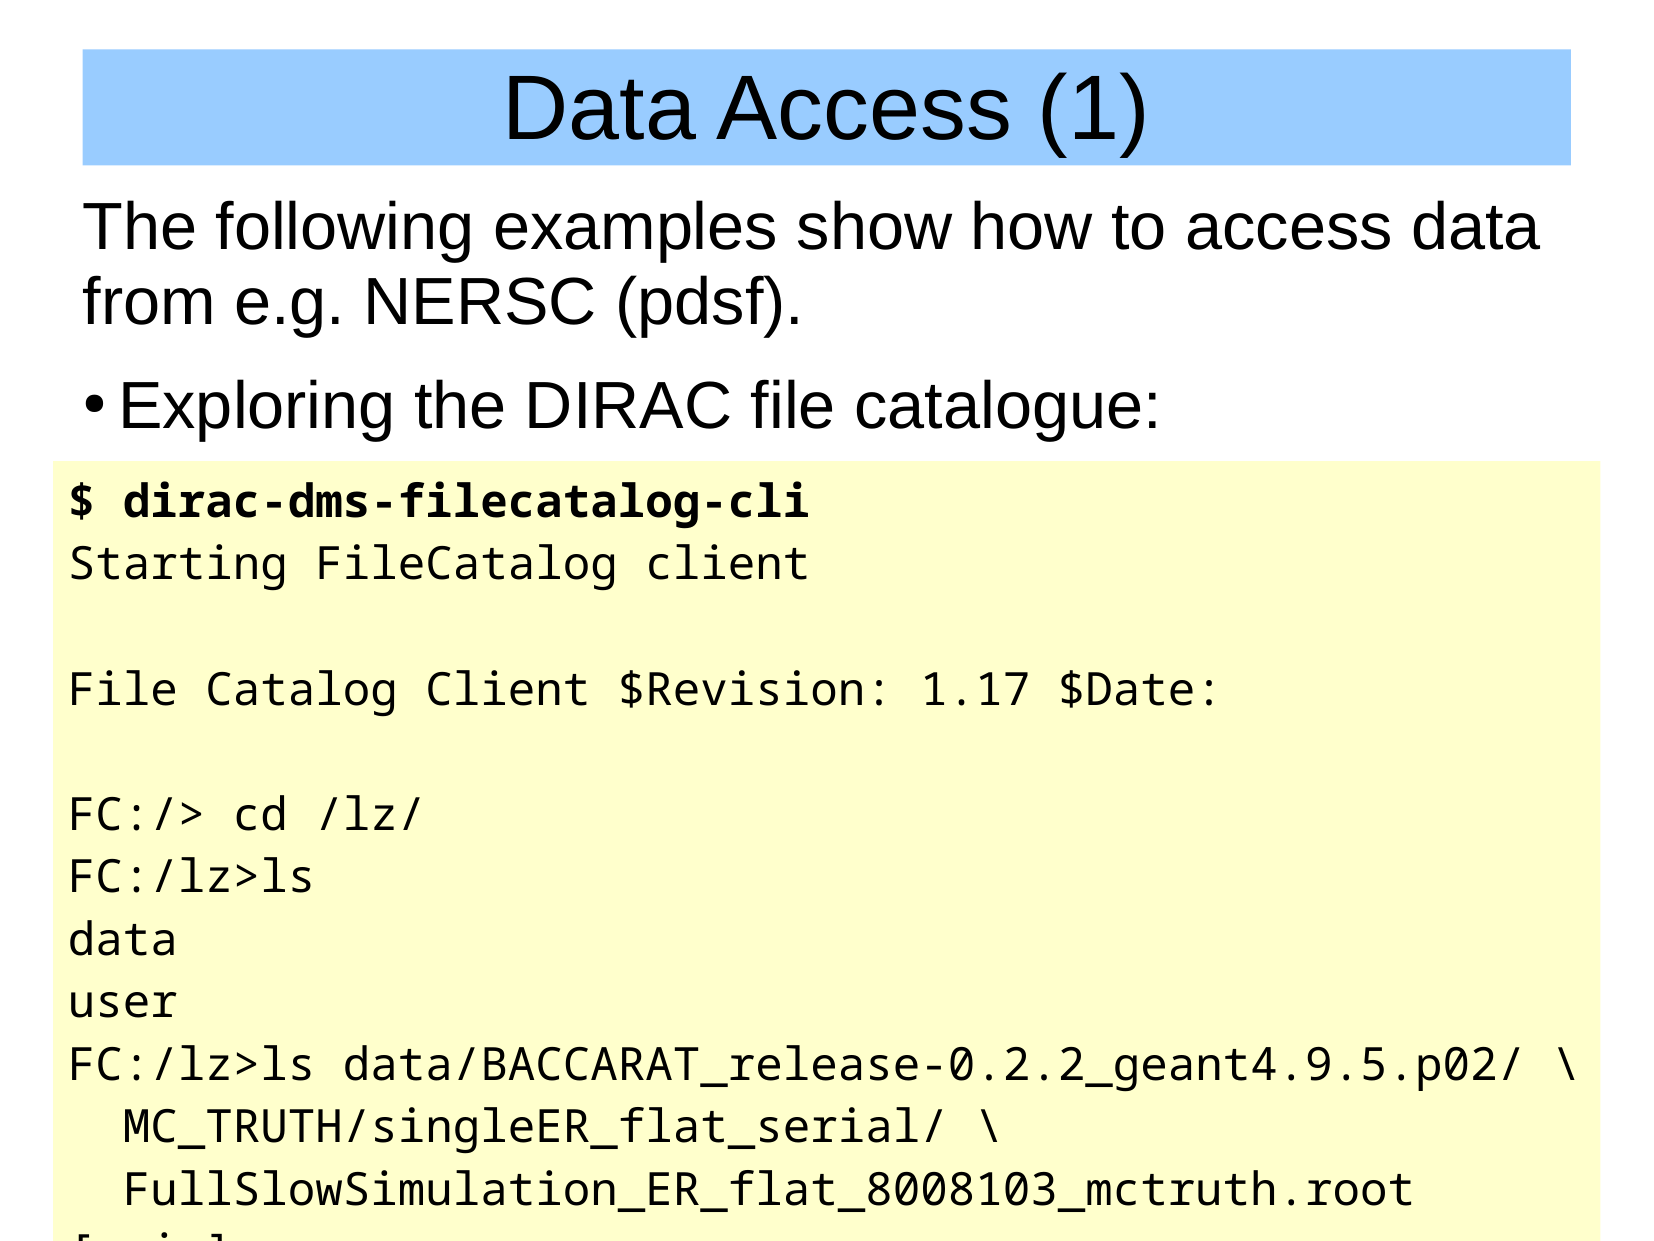

# Data Access (1)
The following examples show how to access data from e.g. NERSC (pdsf).
Exploring the DIRAC file catalogue:
$ dirac-dms-filecatalog-cli
Starting FileCatalog client
File Catalog Client $Revision: 1.17 $Date:
FC:/> cd /lz/
FC:/lz>ls
data
user
FC:/lz>ls data/BACCARAT_release-0.2.2_geant4.9.5.p02/ \ MC_TRUTH/singleER_flat_serial/ \
 FullSlowSimulation_ER_flat_8008103_mctruth.root
[snip]